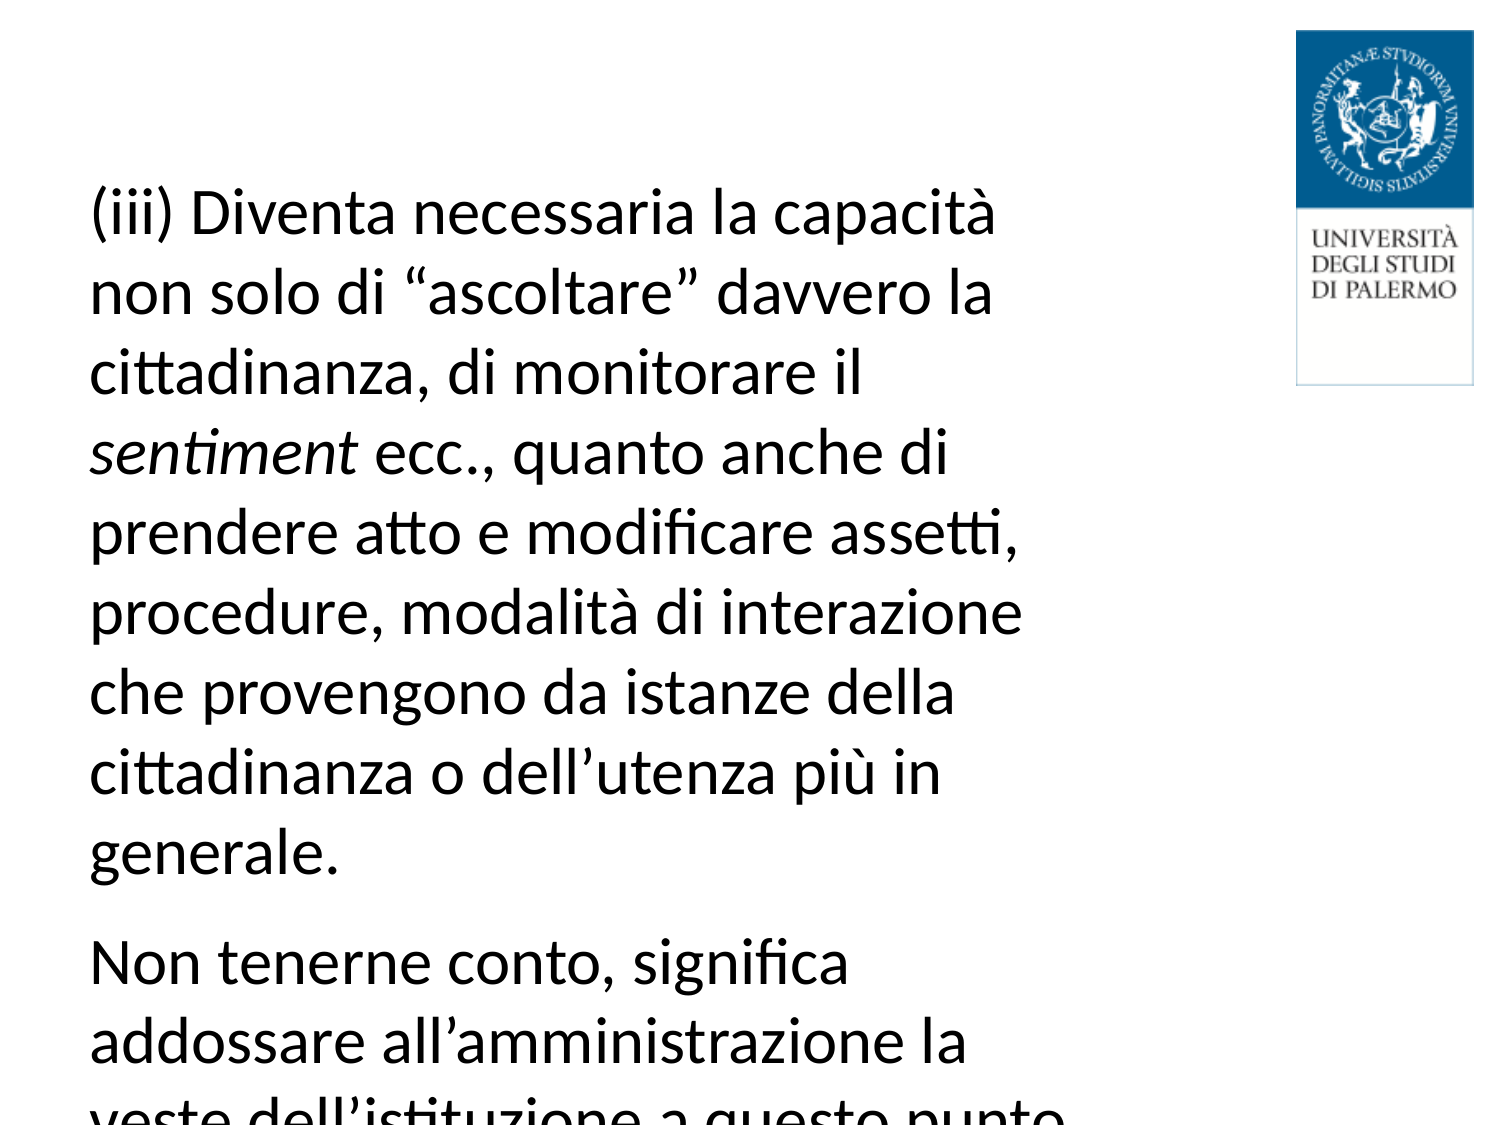

# (iii) Diventa necessaria la capacità non solo di “ascoltare” davvero la cittadinanza, di monitorare il sentiment ecc., quanto anche di prendere atto e modificare assetti, procedure, modalità di interazione che provengono da istanze della cittadinanza o dell’utenza più in generale.
Non tenerne conto, significa addossare all’amministrazione la veste dell’istituzione a questo punto “sorda” la cui superficialità si traduce in “retoriche della prossimità” che danneggiamo notevolmente il rapporto fra Amministrazione e cittadinanza;